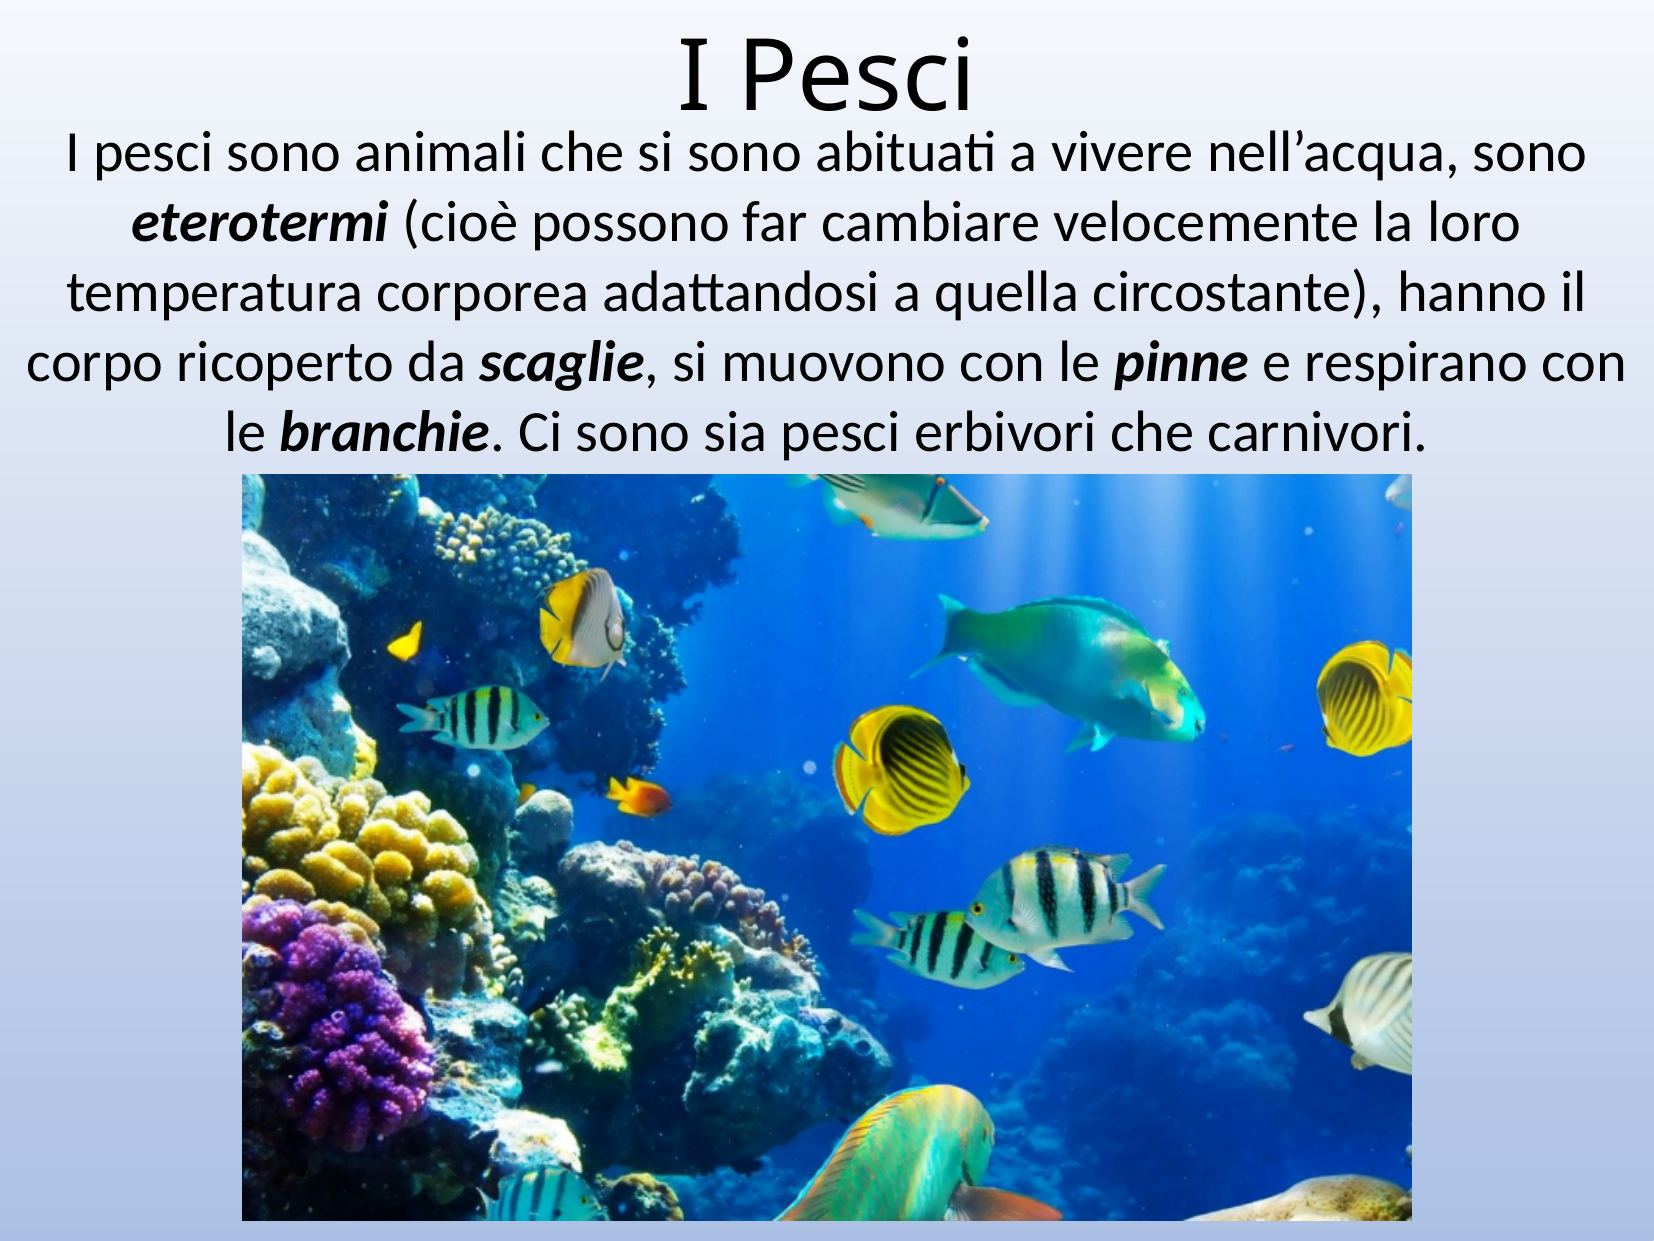

I Pesci
I pesci sono animali che si sono abituati a vivere nell’acqua, sono eterotermi (cioè possono far cambiare velocemente la loro temperatura corporea adattandosi a quella circostante), hanno il corpo ricoperto da scaglie, si muovono con le pinne e respirano con le branchie. Ci sono sia pesci erbivori che carnivori.